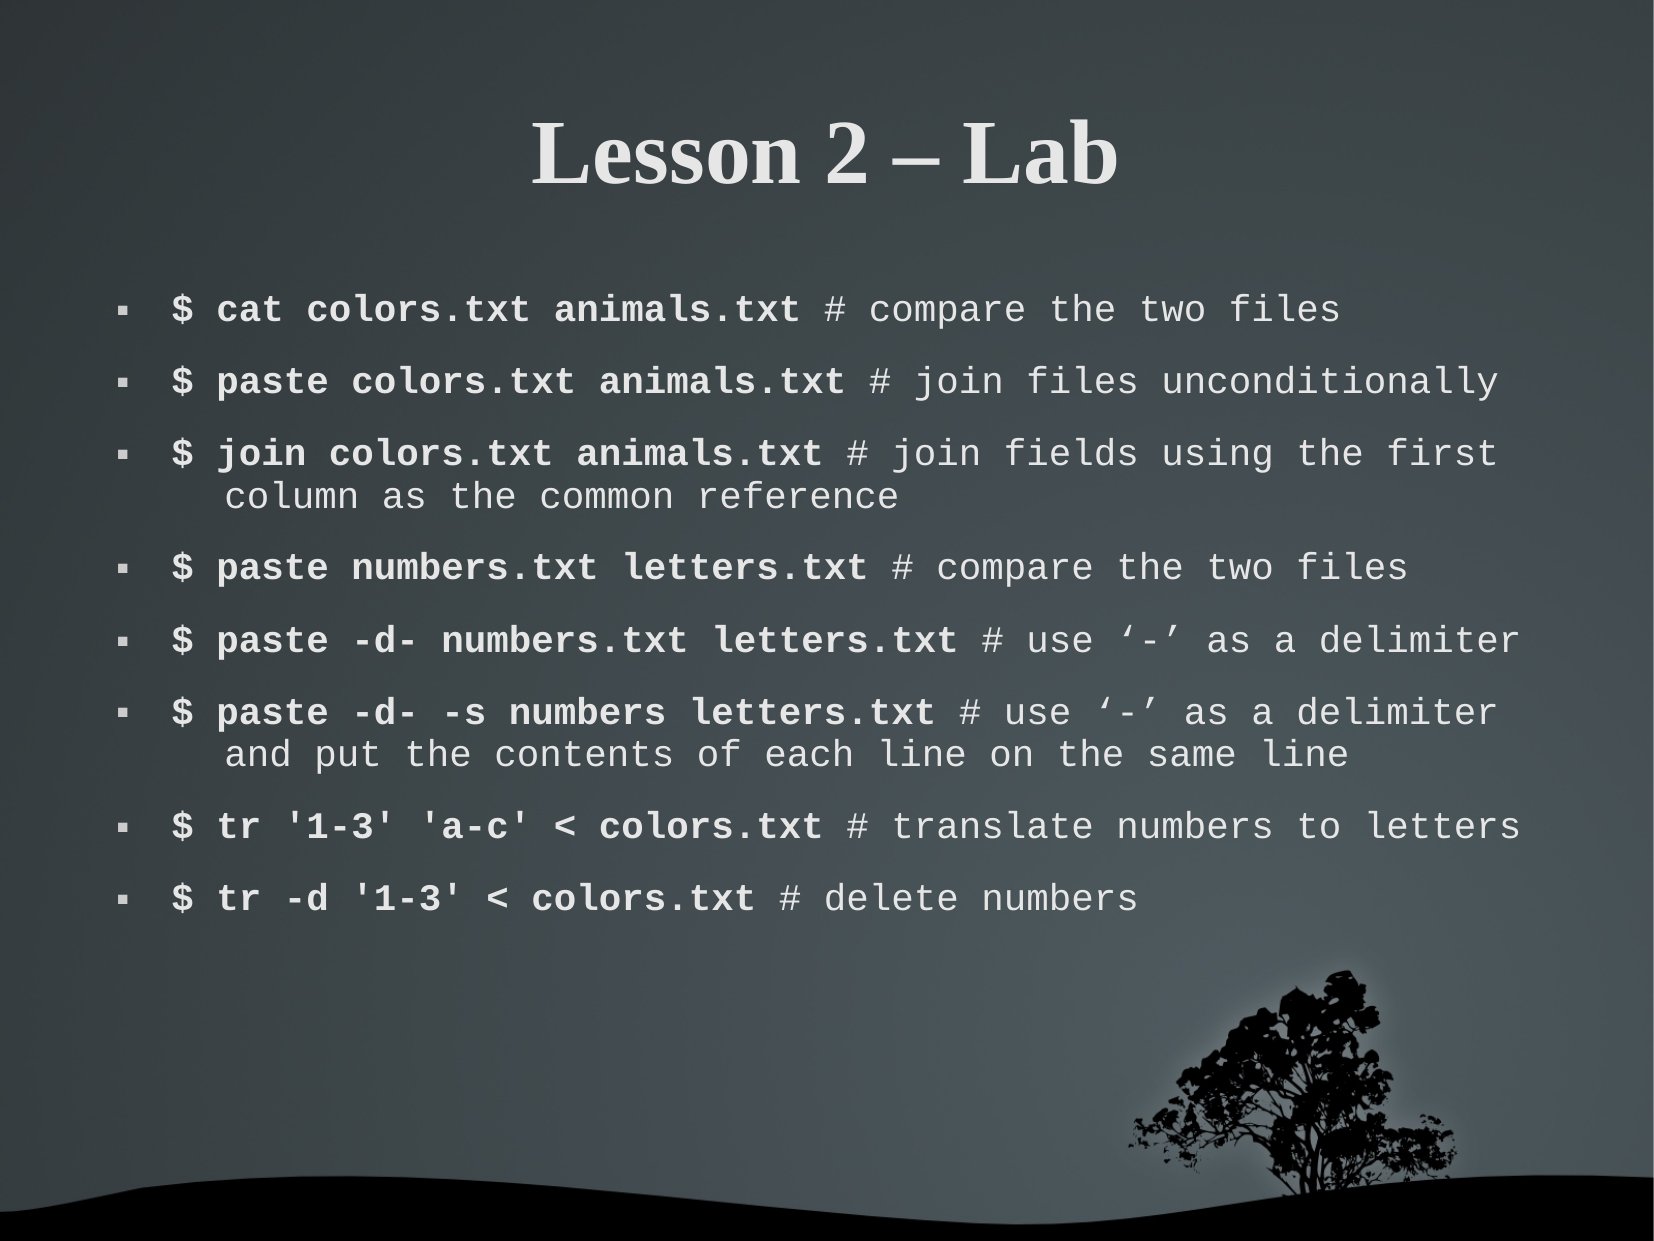

# Lesson 2 – Lab
$ cat colors.txt animals.txt # compare the two files
$ paste colors.txt animals.txt # join files unconditionally
$ join colors.txt animals.txt # join fields using the first column as the common reference
$ paste numbers.txt letters.txt # compare the two files
$ paste -d- numbers.txt letters.txt # use ‘-’ as a delimiter
$ paste -d- -s numbers letters.txt # use ‘-’ as a delimiter and put the contents of each line on the same line
$ tr '1-3' 'a-c' < colors.txt # translate numbers to letters
$ tr -d '1-3' < colors.txt # delete numbers